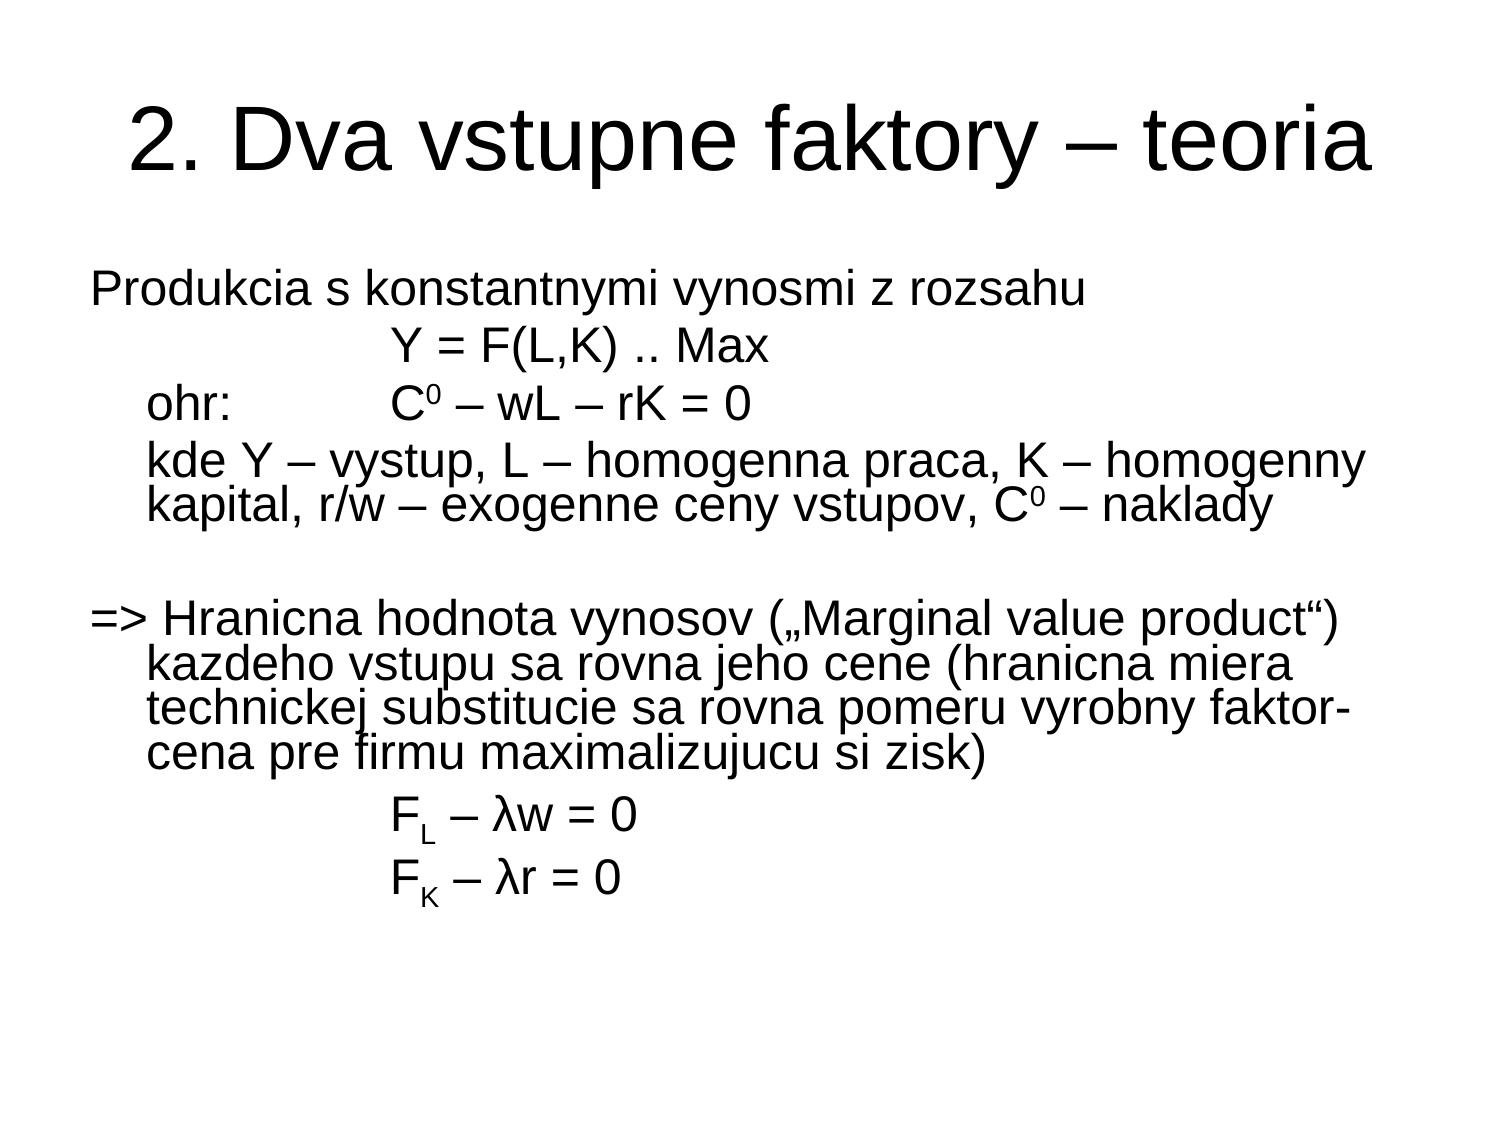

# 2. Dva vstupne faktory – teoria
Produkcia s konstantnymi vynosmi z rozsahu
			Y = F(L,K) .. Max
	ohr:		C0 – wL – rK = 0
	kde Y – vystup, L – homogenna praca, K – homogenny kapital, r/w – exogenne ceny vstupov, C0 – naklady
=> Hranicna hodnota vynosov („Marginal value product“) kazdeho vstupu sa rovna jeho cene (hranicna miera technickej substitucie sa rovna pomeru vyrobny faktor-cena pre firmu maximalizujucu si zisk)
			FL – λw = 0
	 		FK – λr = 0